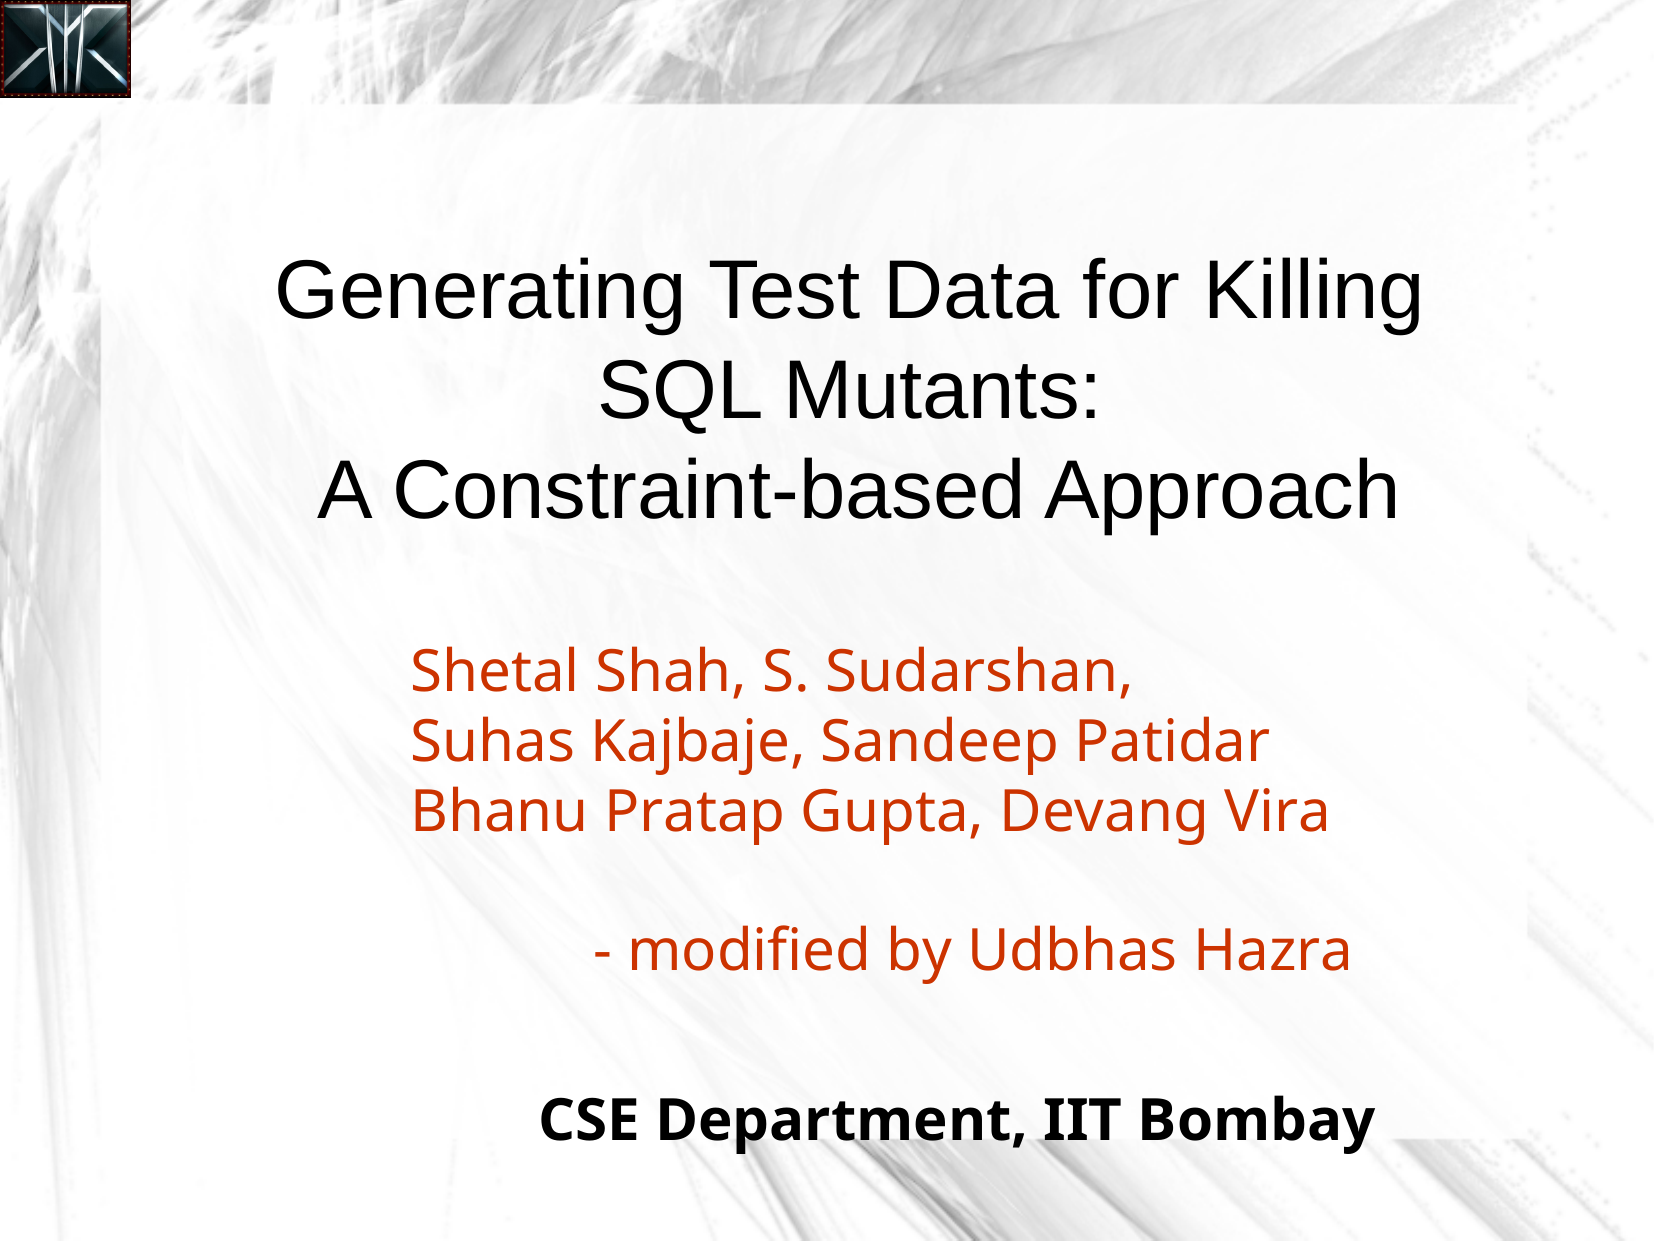

# Generating Test Data for Killing SQL Mutants: A Constraint-based Approach
Shetal Shah, S. Sudarshan,
Suhas Kajbaje, Sandeep Patidar
Bhanu Pratap Gupta, Devang Vira
 - modified by Udbhas Hazra
CSE Department, IIT Bombay